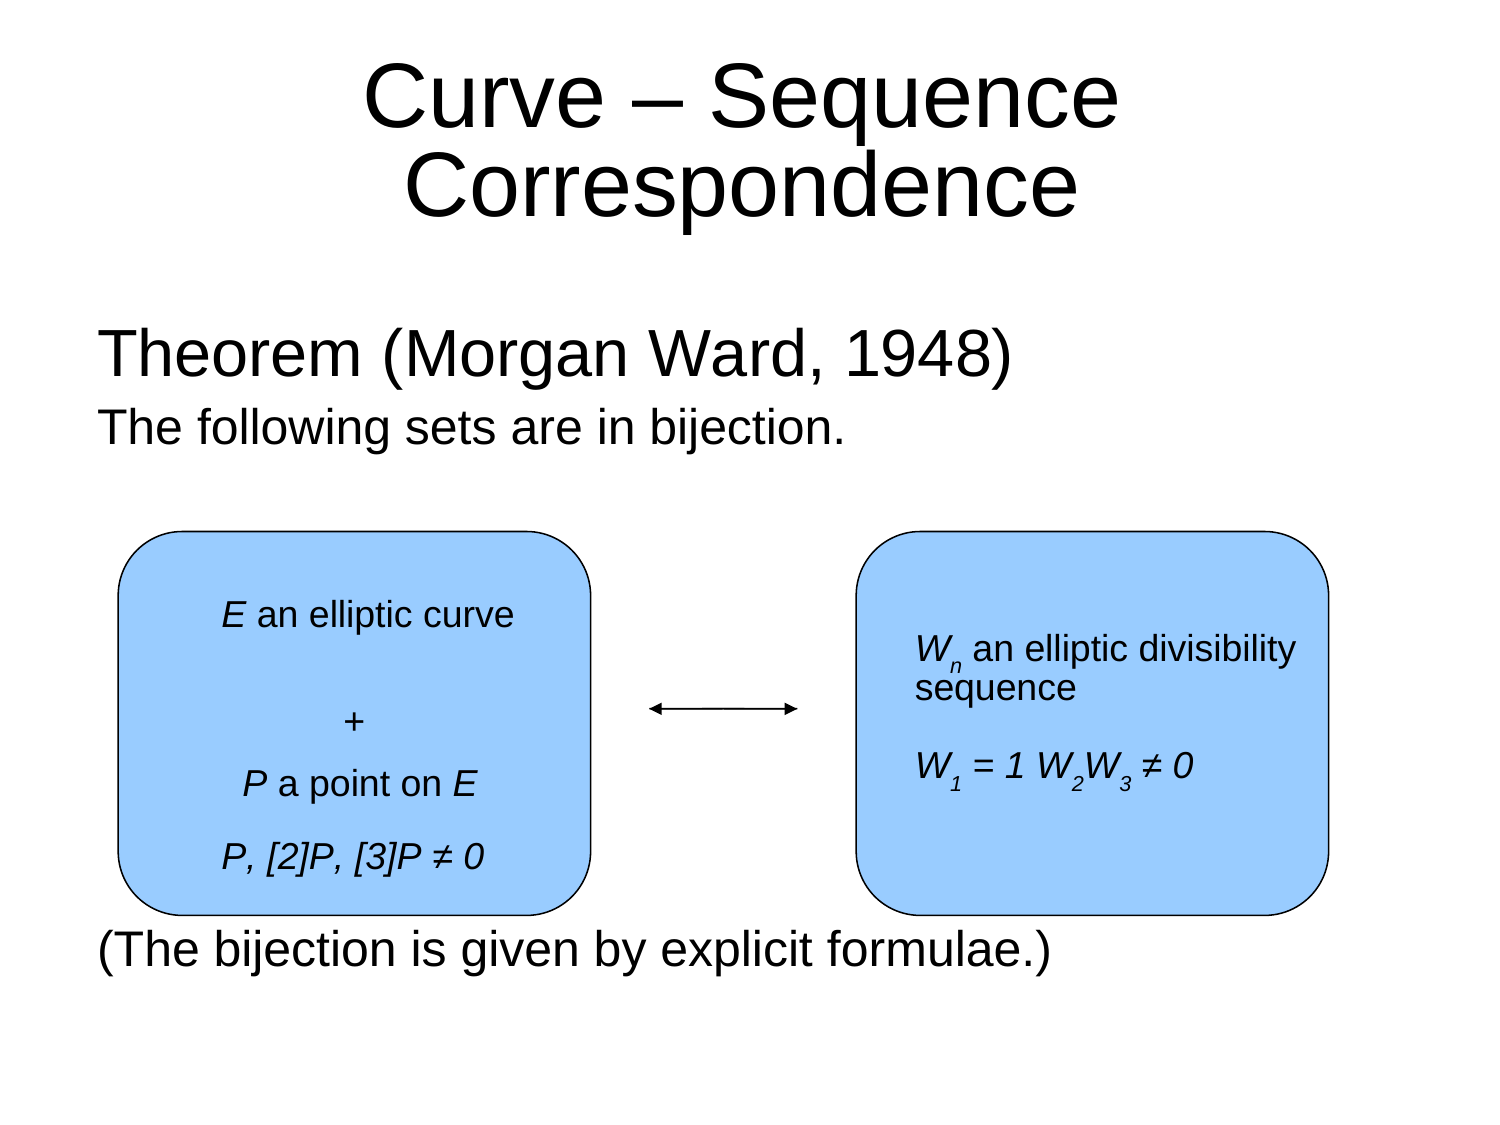

# Curve – Sequence Correspondence
Theorem (Morgan Ward, 1948)‏
The following sets are in bijection.
(The bijection is given by explicit formulae.)‏
+
E an elliptic curve
Wn an elliptic divisibility
sequence
W1 = 1 W2W3 ≠ 0
 P a point on E
P, [2]P, [3]P ≠ 0